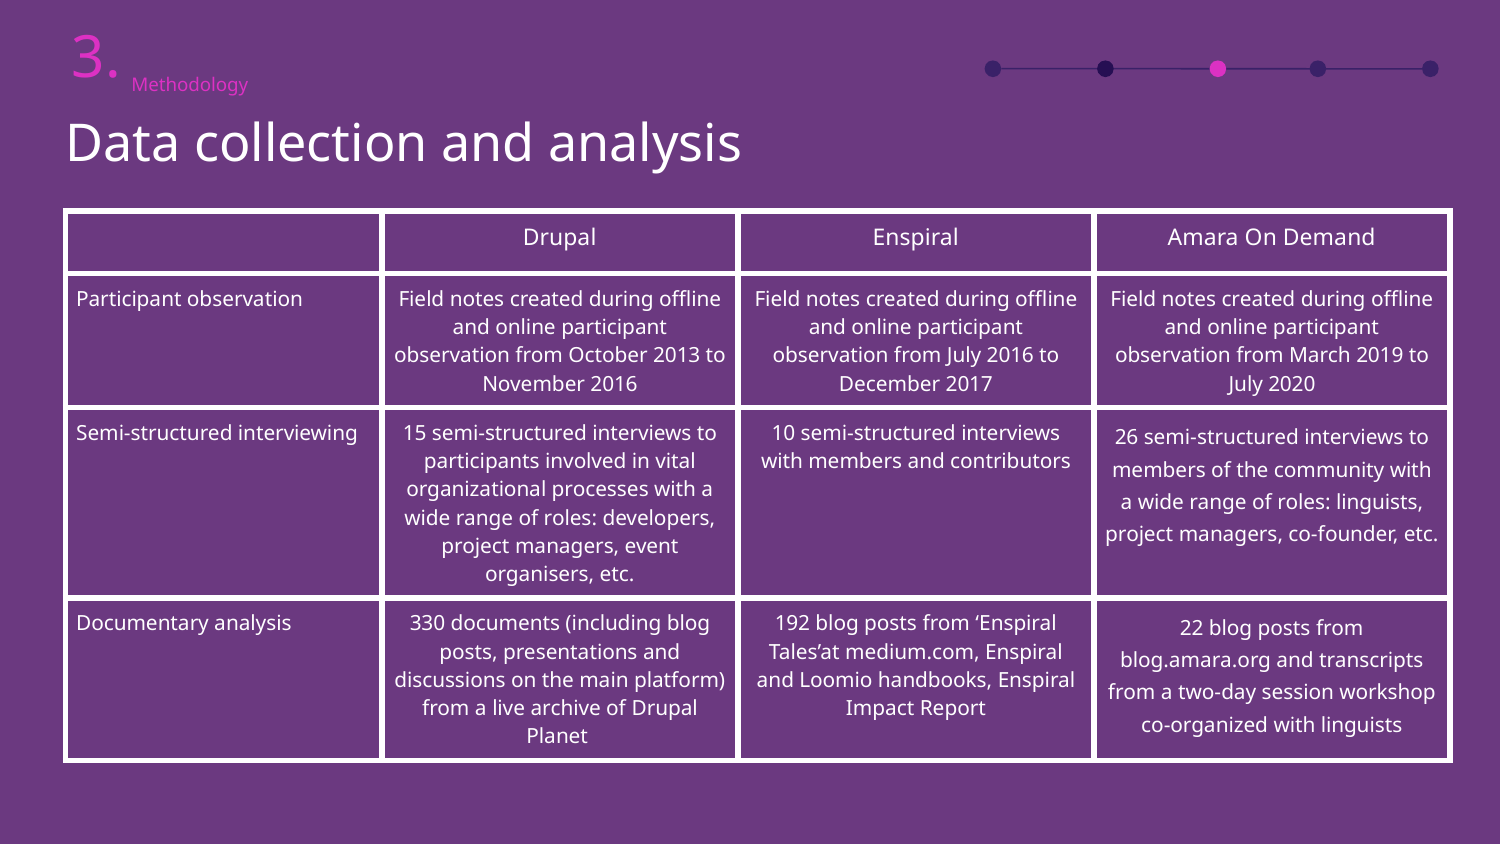

3.
Methodology
# Data collection and analysis
| | Drupal | Enspiral | Amara On Demand |
| --- | --- | --- | --- |
| Participant observation | Field notes created during offline and online participant observation from October 2013 to November 2016 | Field notes created during offline and online participant observation from July 2016 to December 2017 | Field notes created during offline and online participant observation from March 2019 to July 2020 |
| Semi-structured interviewing | 15 semi-structured interviews to participants involved in vital organizational processes with a wide range of roles: developers, project managers, event organisers, etc. | 10 semi-structured interviews with members and contributors | 26 semi-structured interviews to members of the community with a wide range of roles: linguists, project managers, co-founder, etc. |
| Documentary analysis | 330 documents (including blog posts, presentations and discussions on the main platform) from a live archive of Drupal Planet | 192 blog posts from ‘Enspiral Tales’at medium.com, Enspiral and Loomio handbooks, Enspiral Impact Report | 22 blog posts from blog.amara.org and transcripts from a two-day session workshop co-organized with linguists |